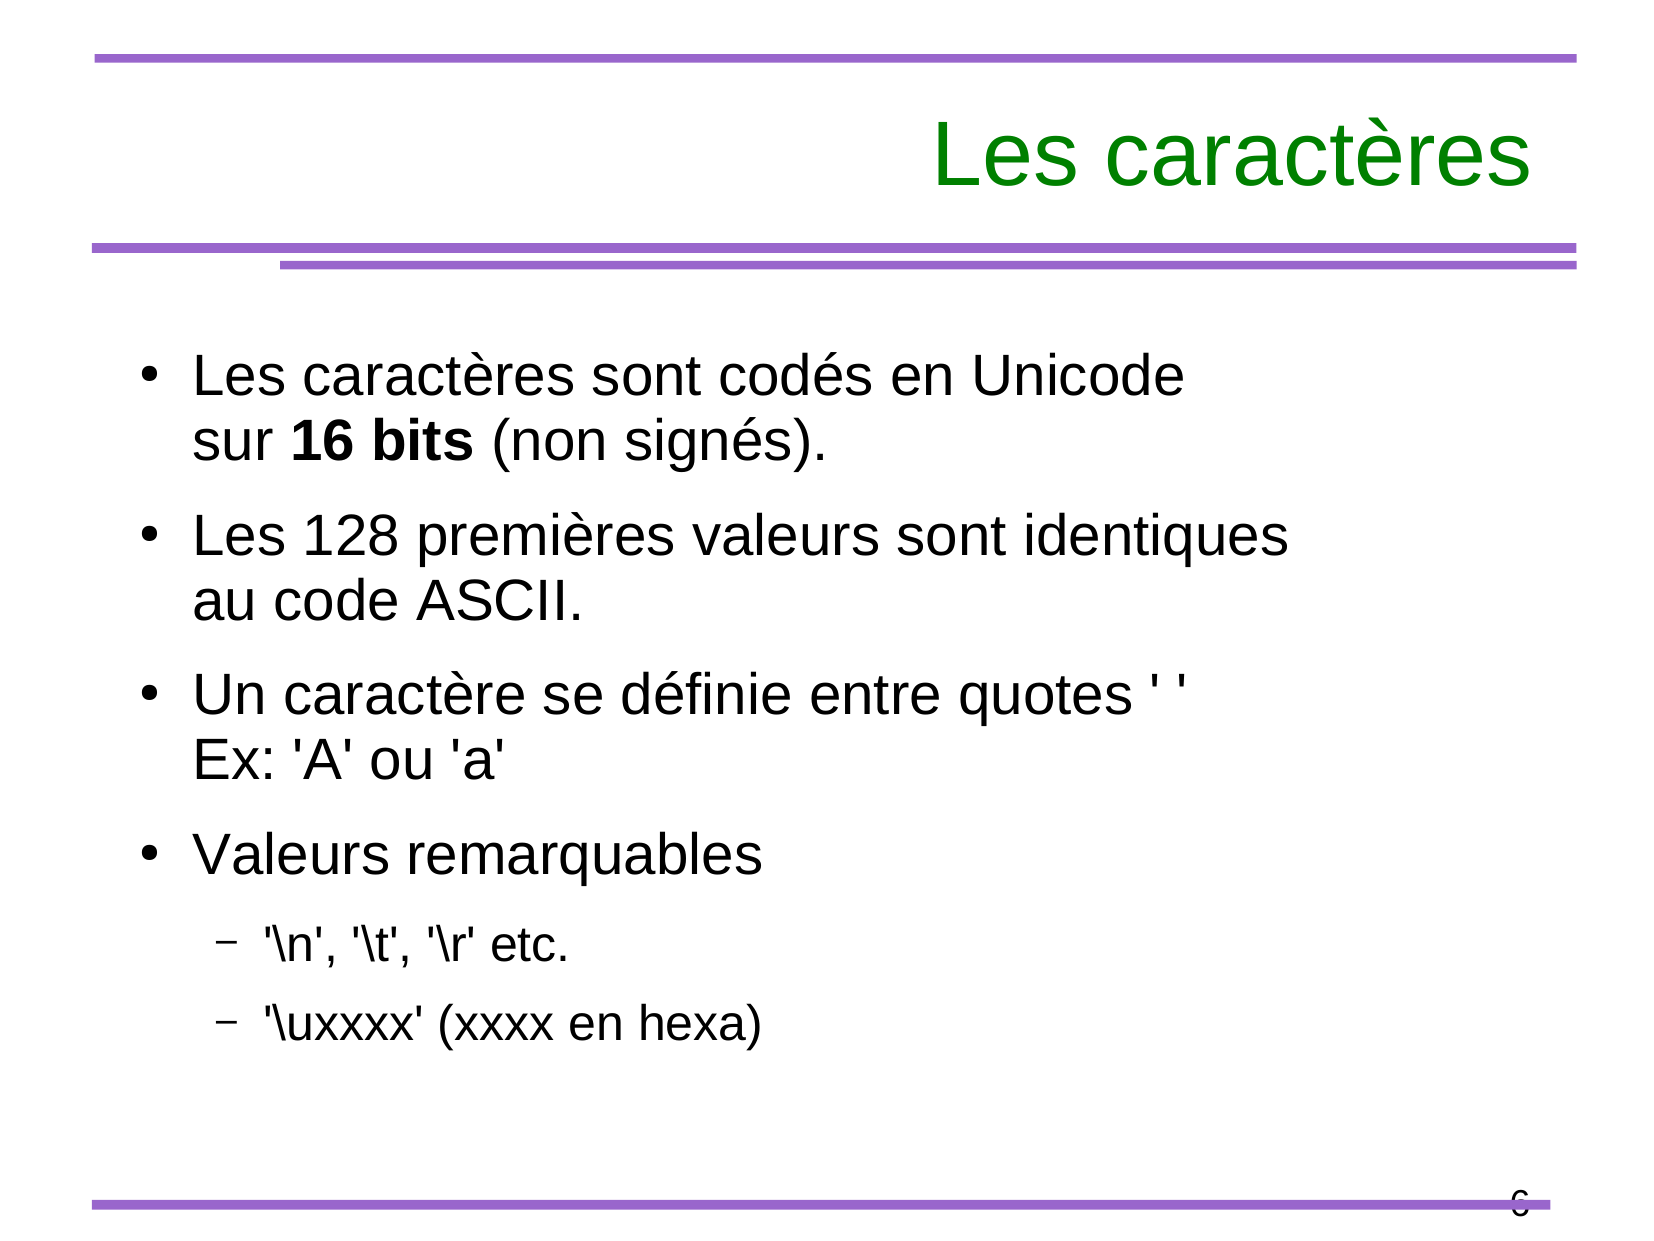

# Les caractères
Les caractères sont codés en Unicode
sur 16 bits (non signés).
Les 128 premières valeurs sont identiques
au code ASCII.
Un caractère se définie entre quotes ' '
Ex: 'A' ou 'a'
Valeurs remarquables
'\n', '\t', '\r' etc.
'\uxxxx' (xxxx en hexa)